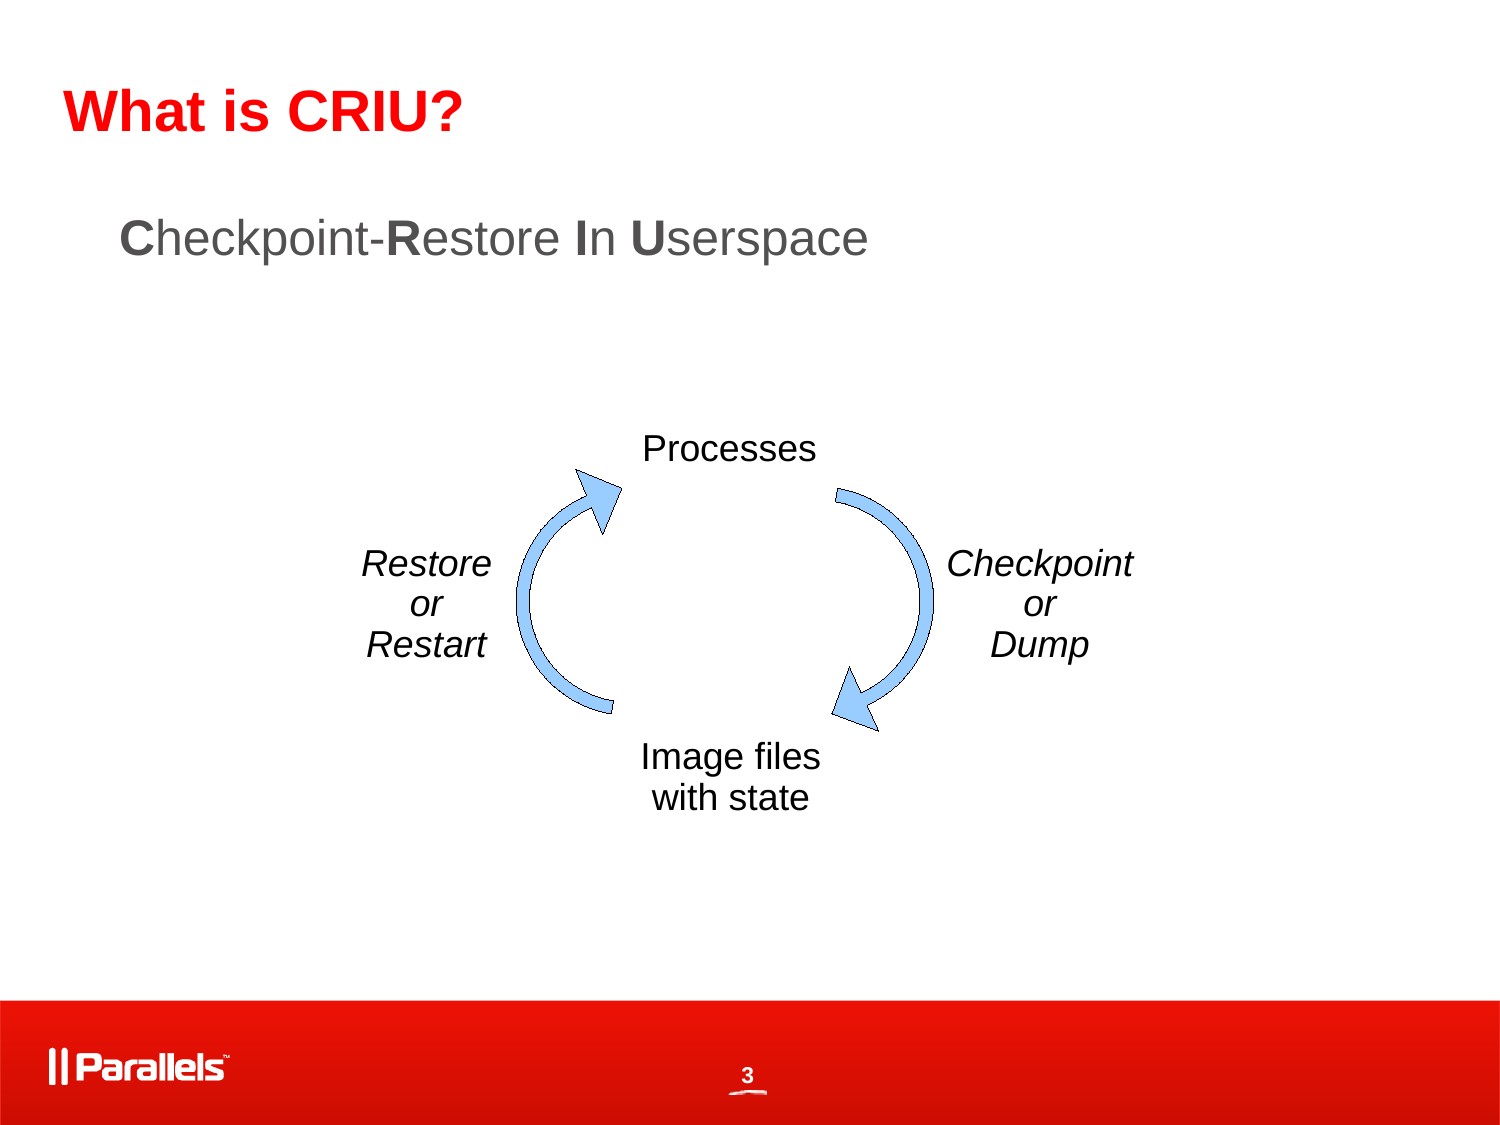

# What is CRIU?
Checkpoint-Restore In Userspace
Processes
Restore
or
Restart
Checkpoint
or
Dump
Image files
with state